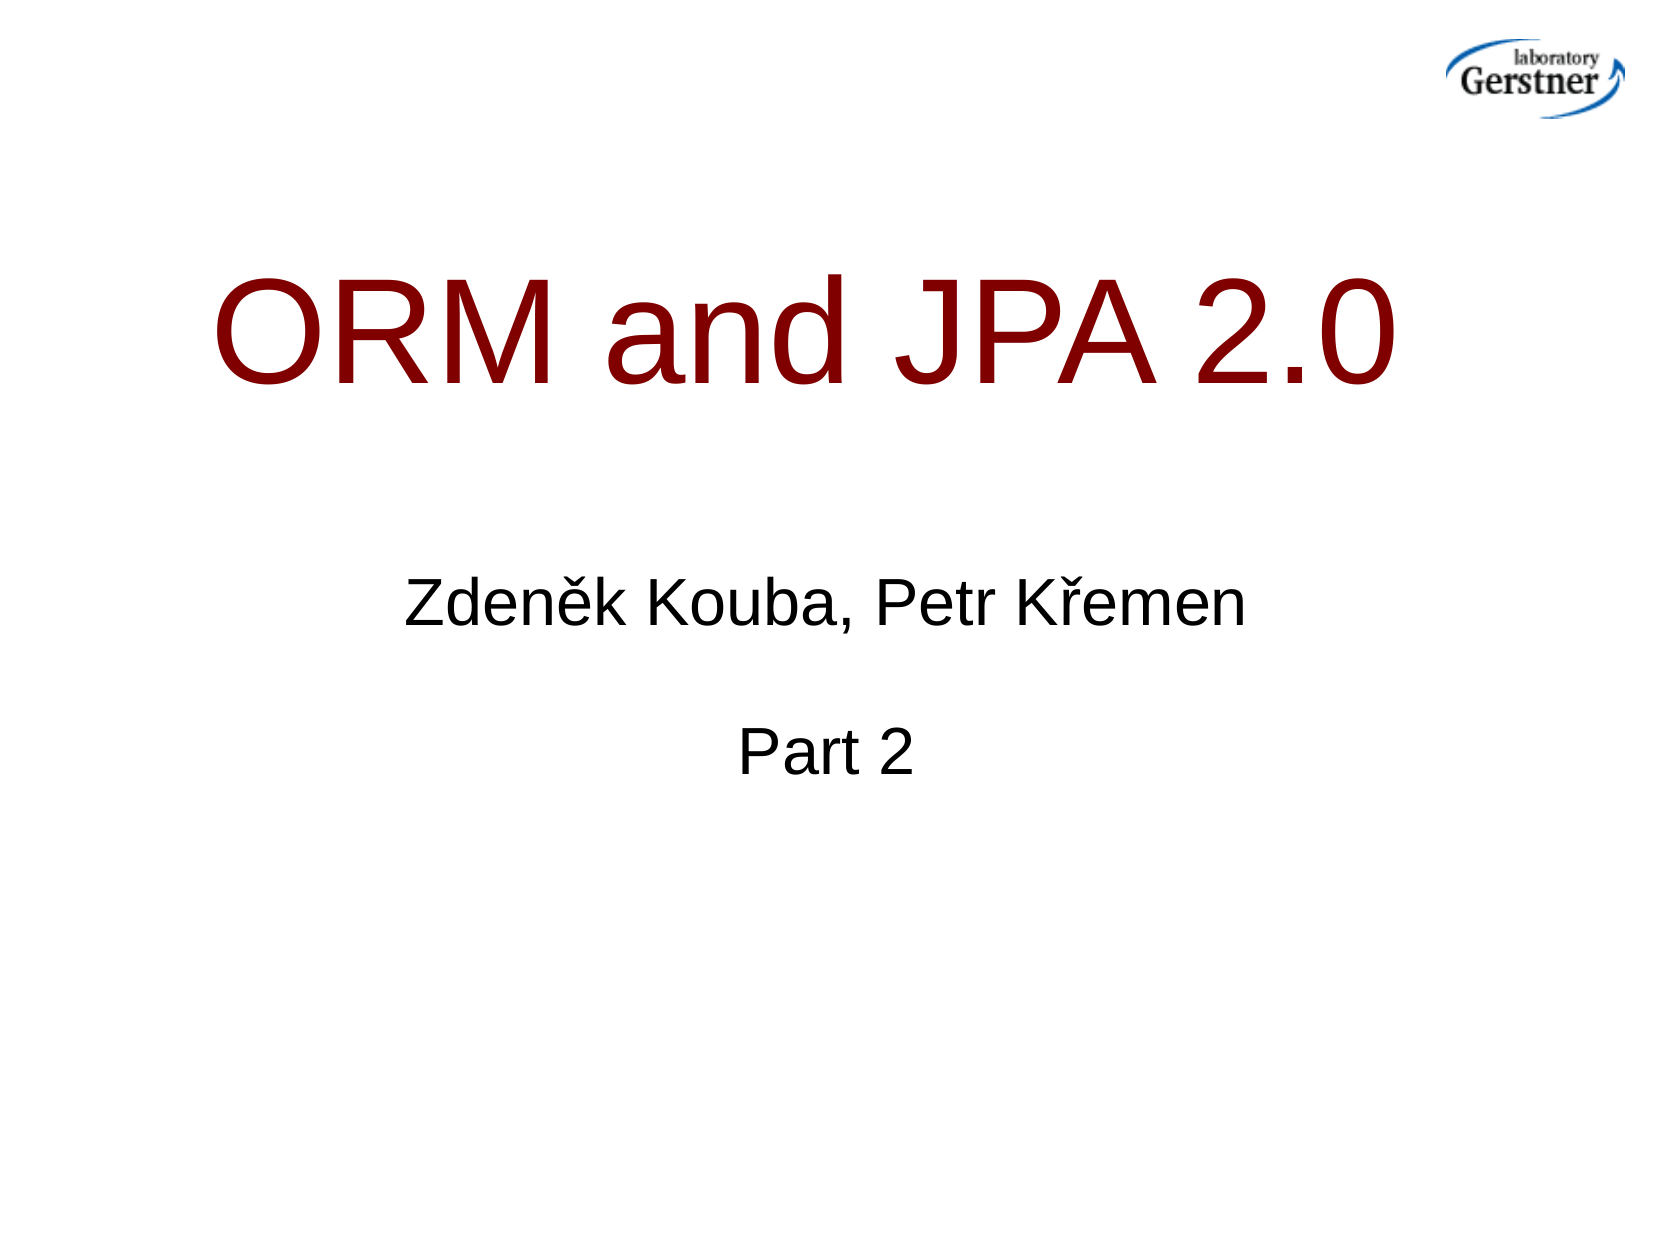

ORM and JPA 2.0
Zdeněk Kouba, Petr Křemen
Part 2